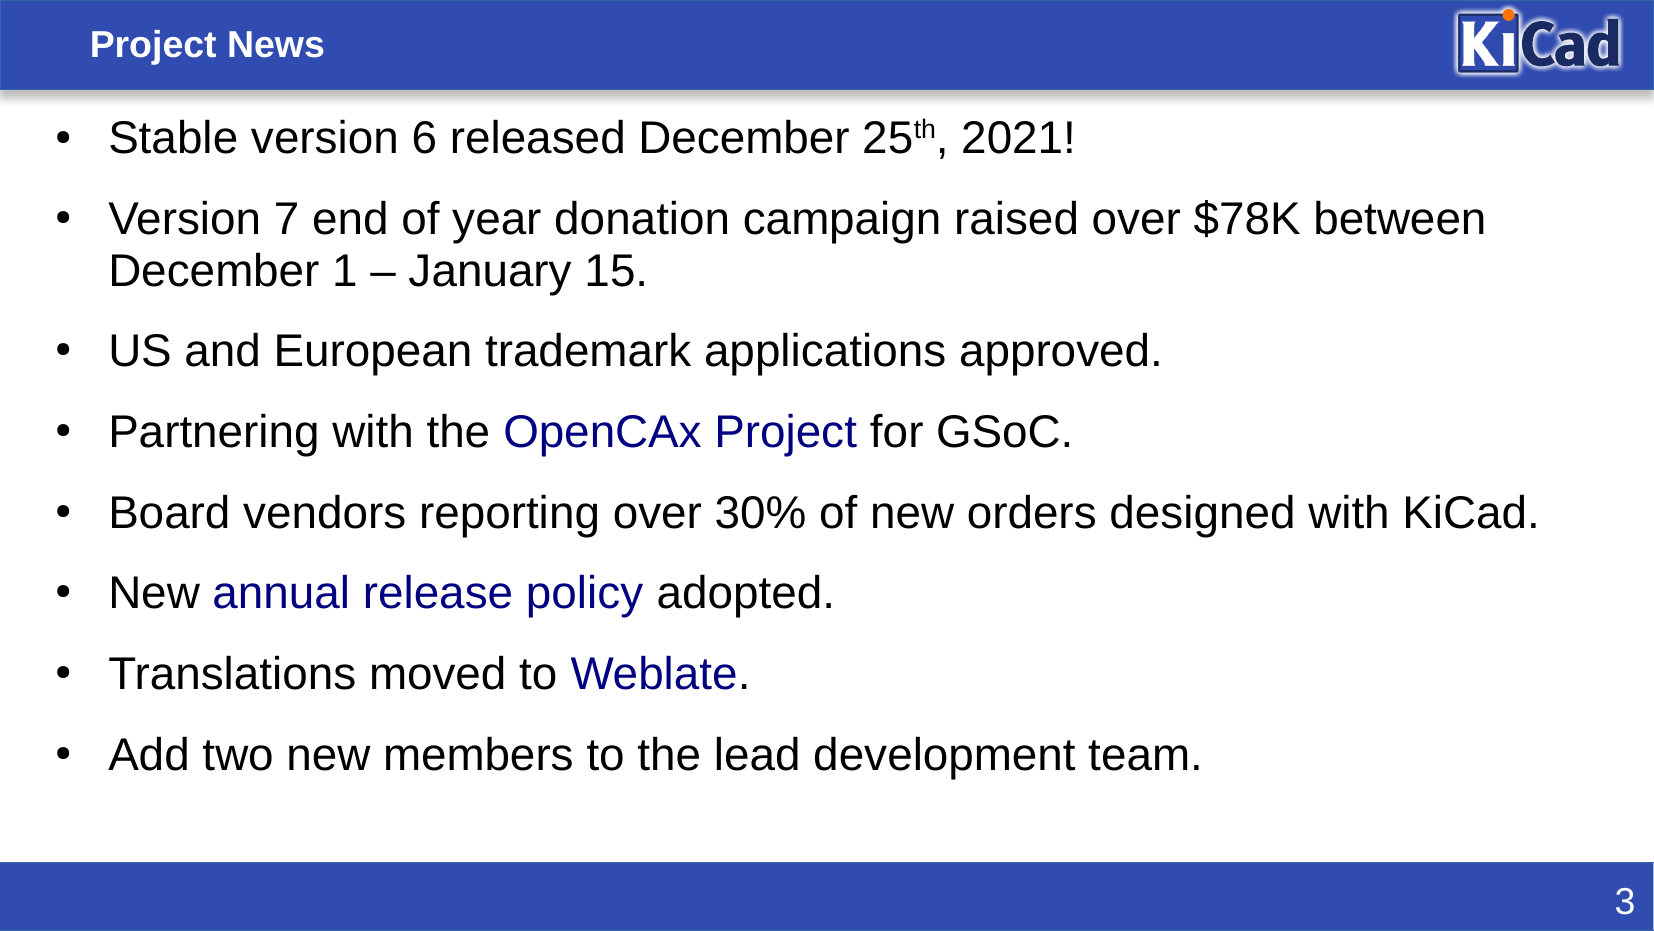

Project News
# Stable version 6 released December 25th, 2021!
Version 7 end of year donation campaign raised over $78K between December 1 – January 15.
US and European trademark applications approved.
Partnering with the OpenCAx Project for GSoC.
Board vendors reporting over 30% of new orders designed with KiCad.
New annual release policy adopted.
Translations moved to Weblate.
Add two new members to the lead development team.